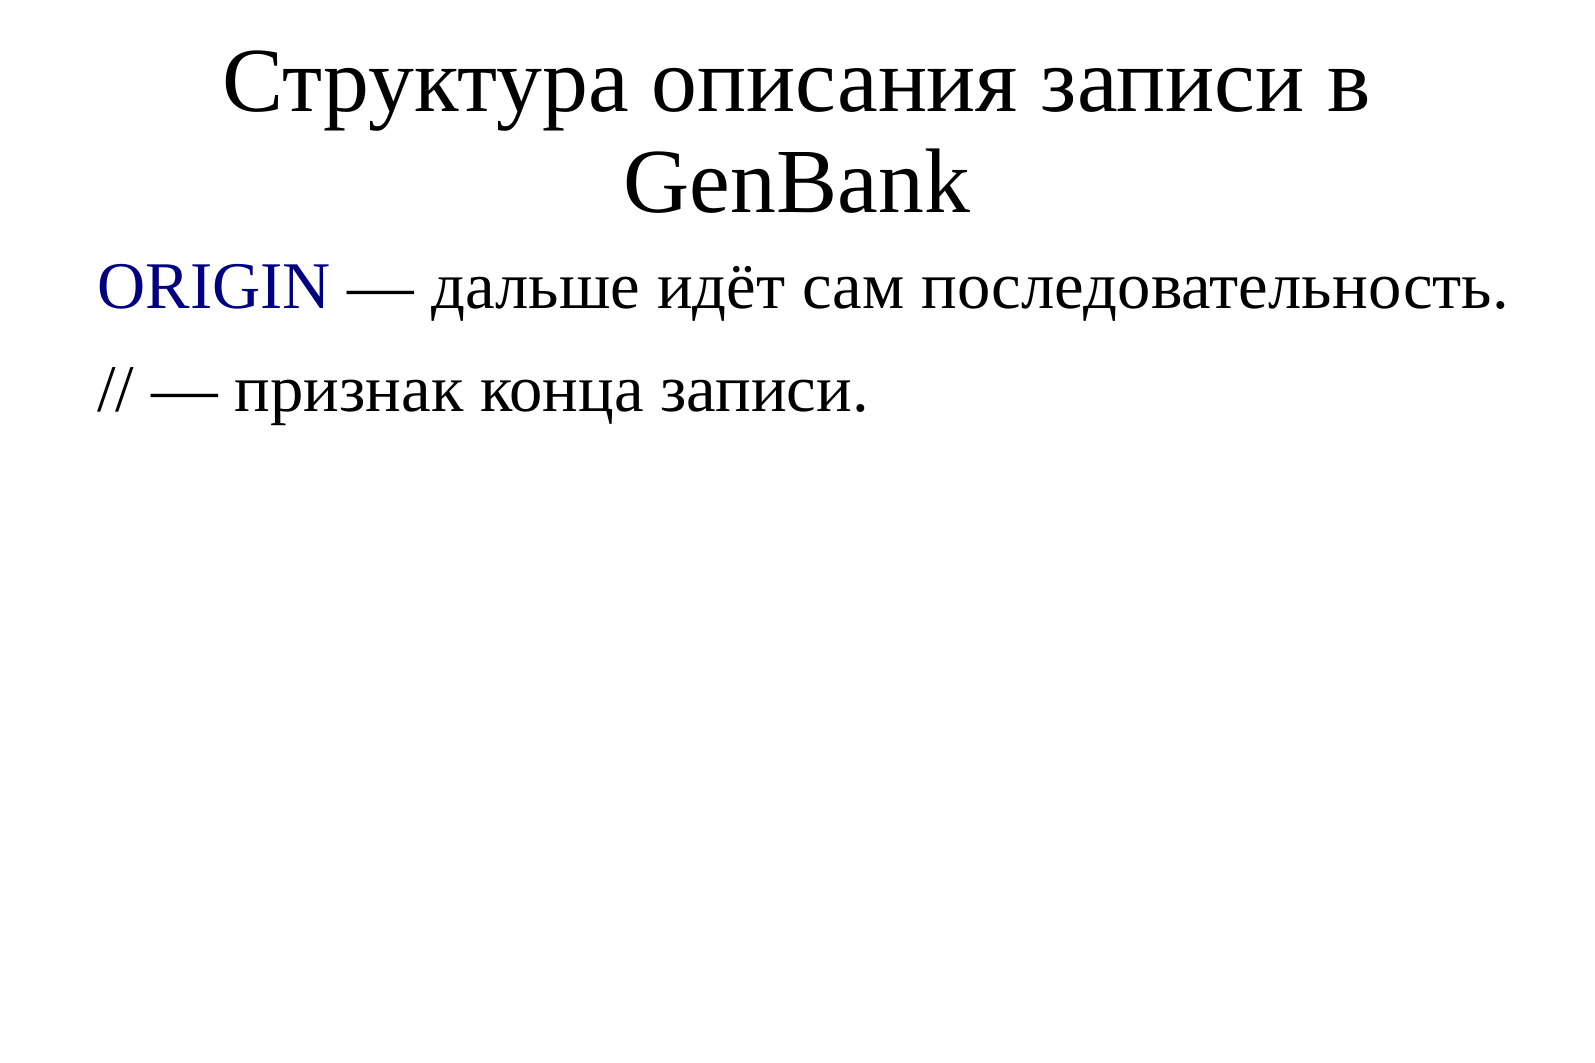

# Структура описания записи в GenBank
ORIGIN — дальше идёт сам последовательность.
// — признак конца записи.